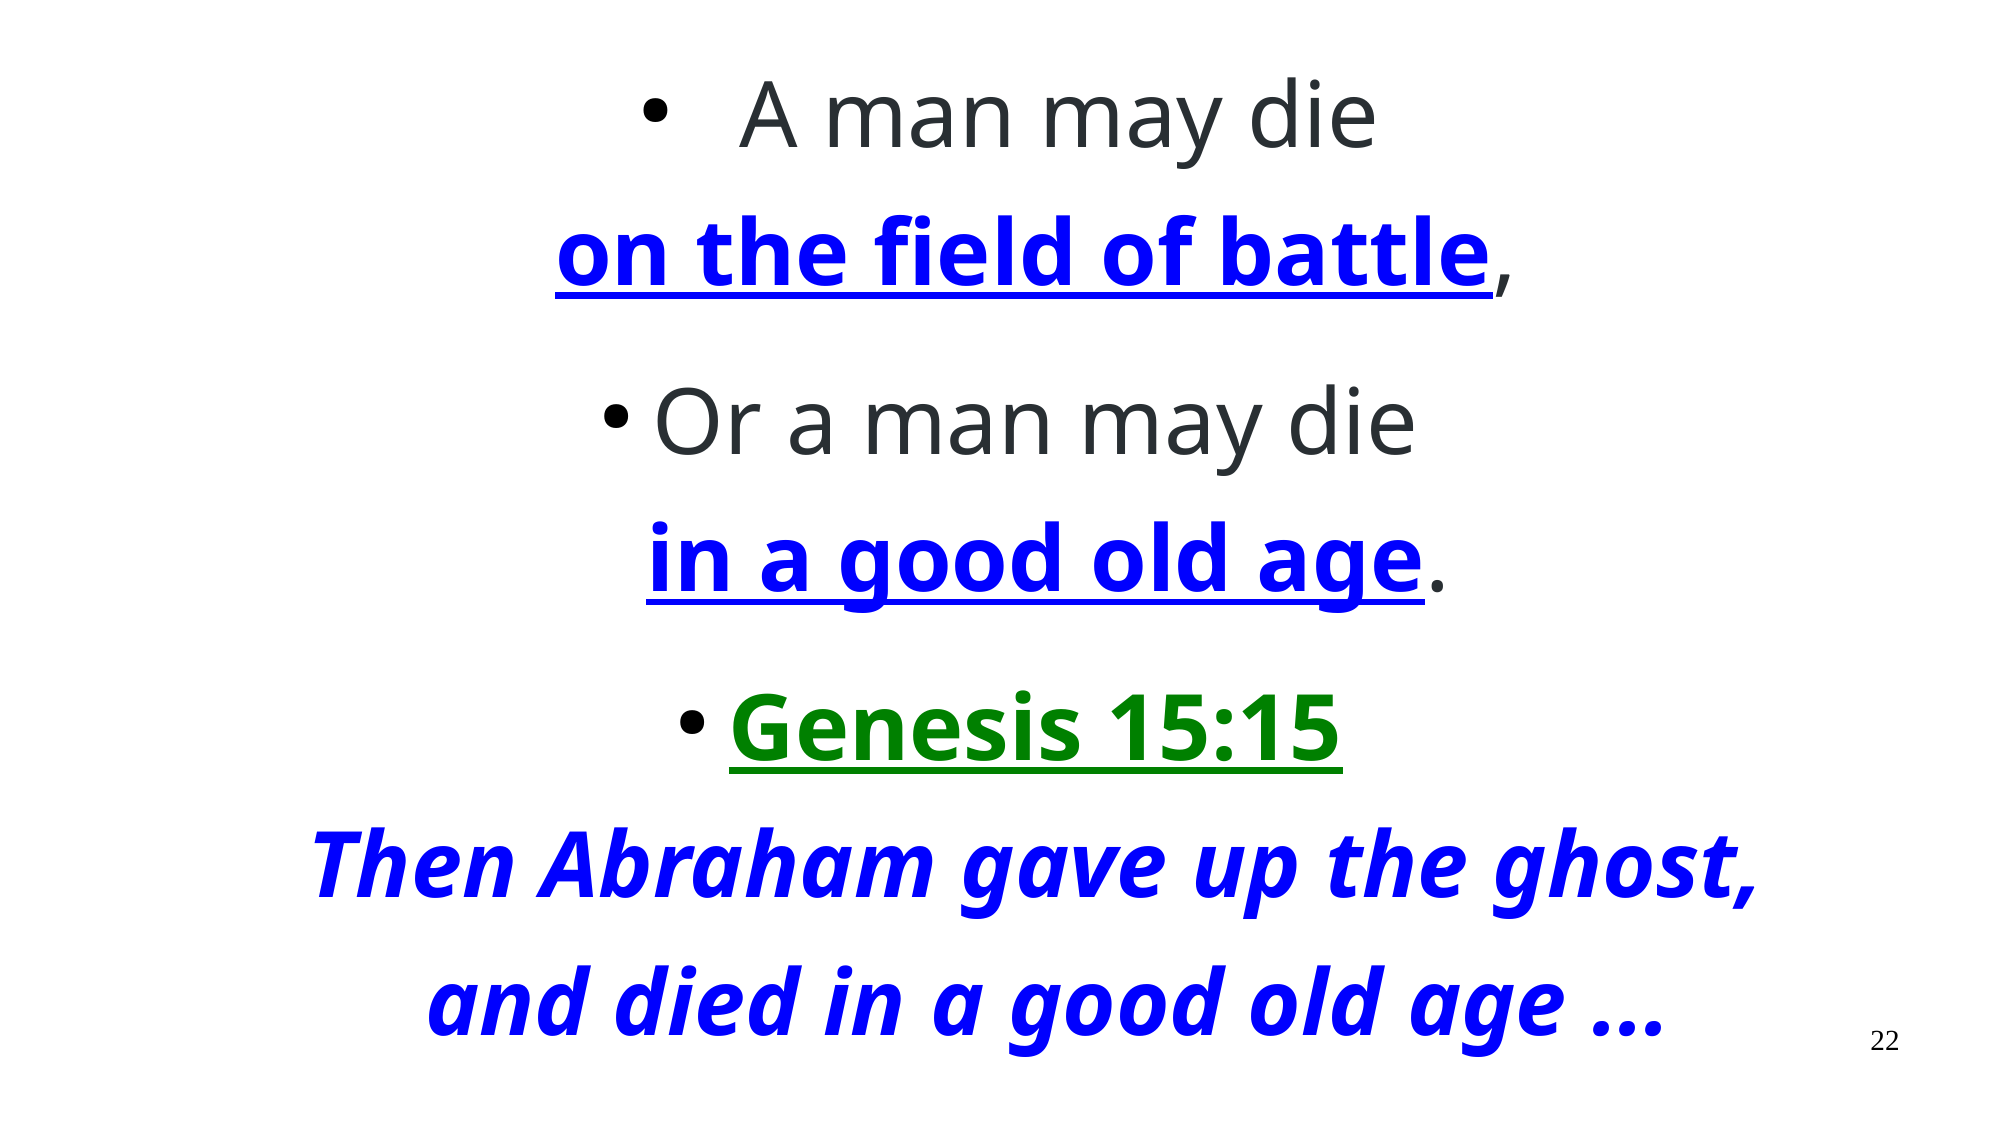

# A man may die on the field of battle,
Or a man may die
in a good old age.
Genesis 15:15
Then Abraham gave up the ghost,
and died in a good old age ...
22